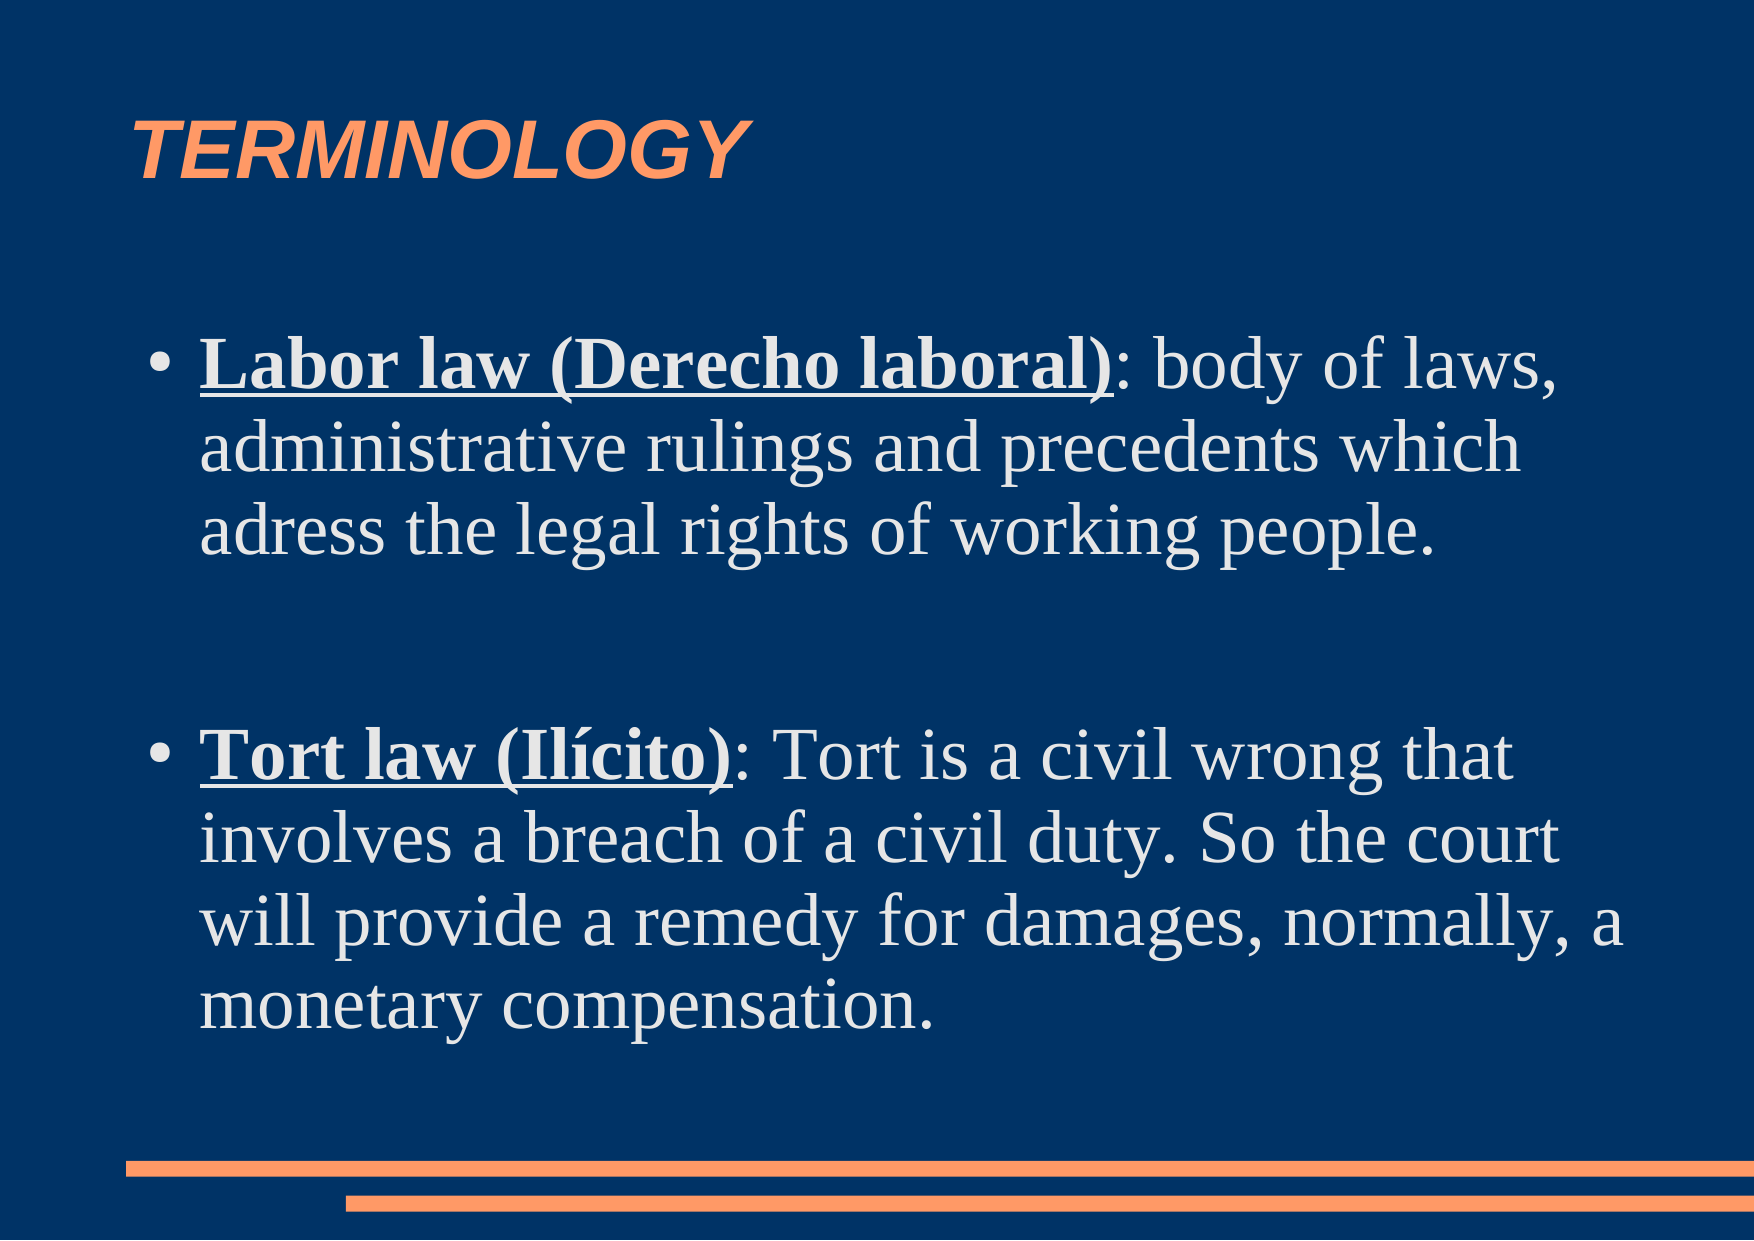

# TERMINOLOGY
Labor law (Derecho laboral): body of laws, administrative rulings and precedents which adress the legal rights of working people.
Tort law (Ilícito): Tort is a civil wrong that involves a breach of a civil duty. So the court will provide a remedy for damages, normally, a monetary compensation.